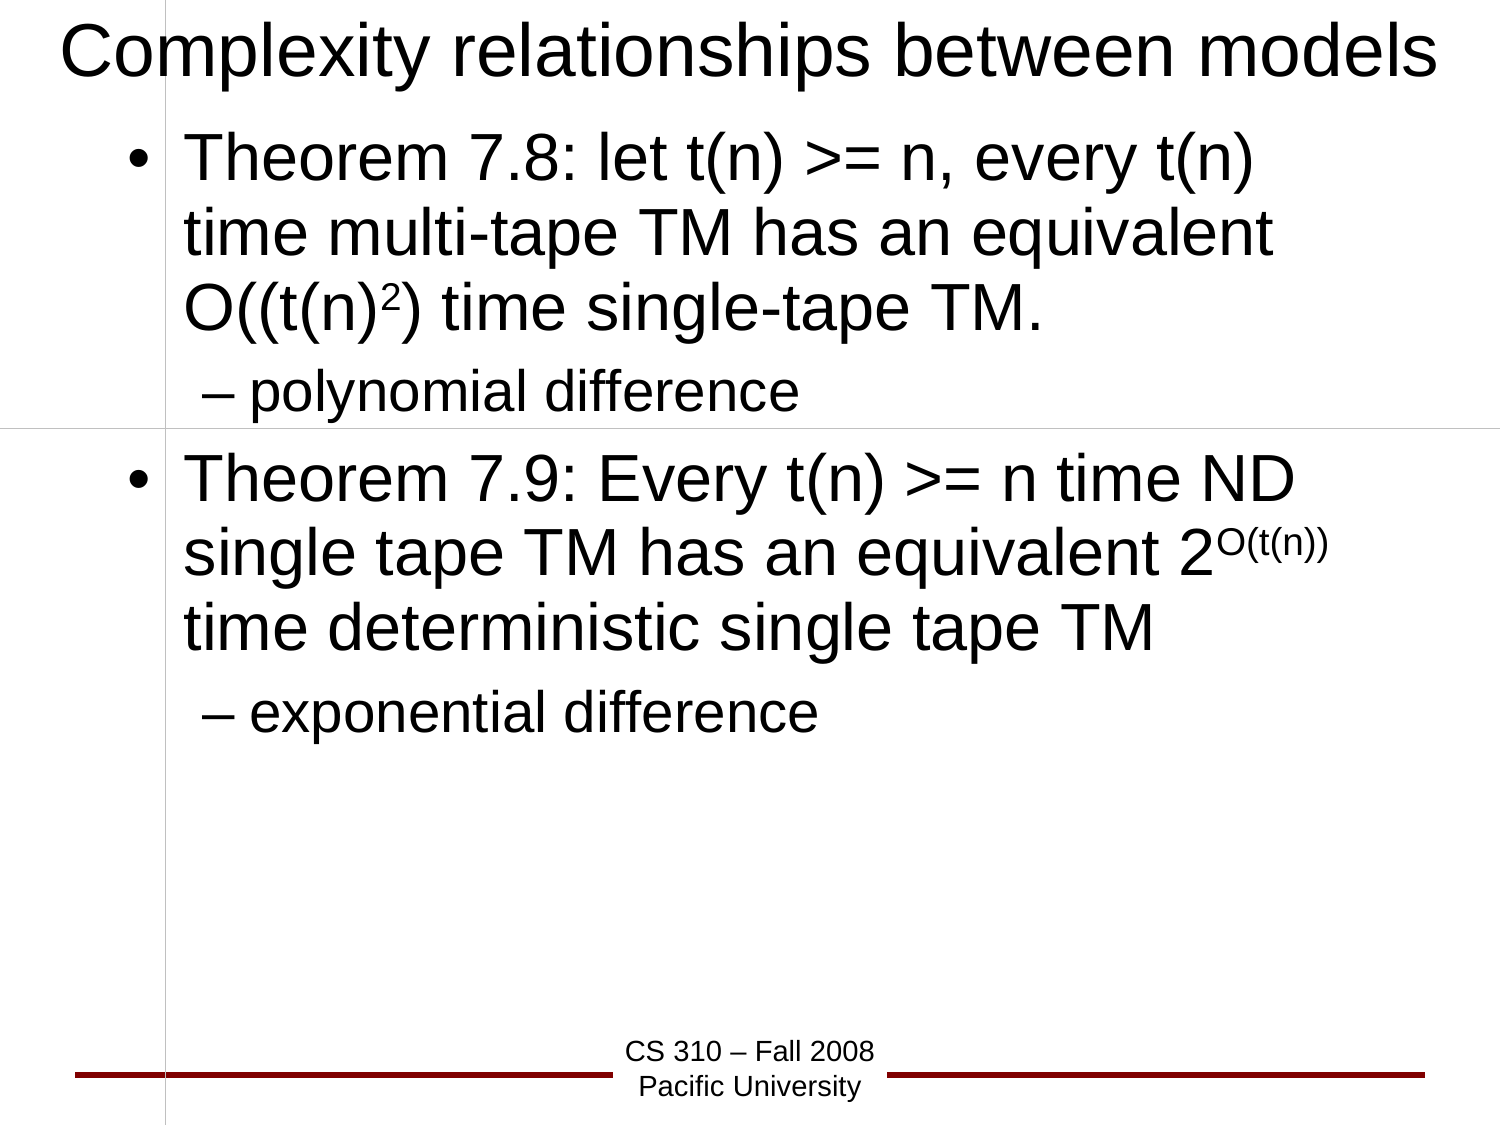

# Complexity relationships between models
Theorem 7.8: let t(n) >= n, every t(n) time multi-tape TM has an equivalent O((t(n)2) time single-tape TM.
polynomial difference
Theorem 7.9: Every t(n) >= n time ND single tape TM has an equivalent 2O(t(n)) time deterministic single tape TM
exponential difference